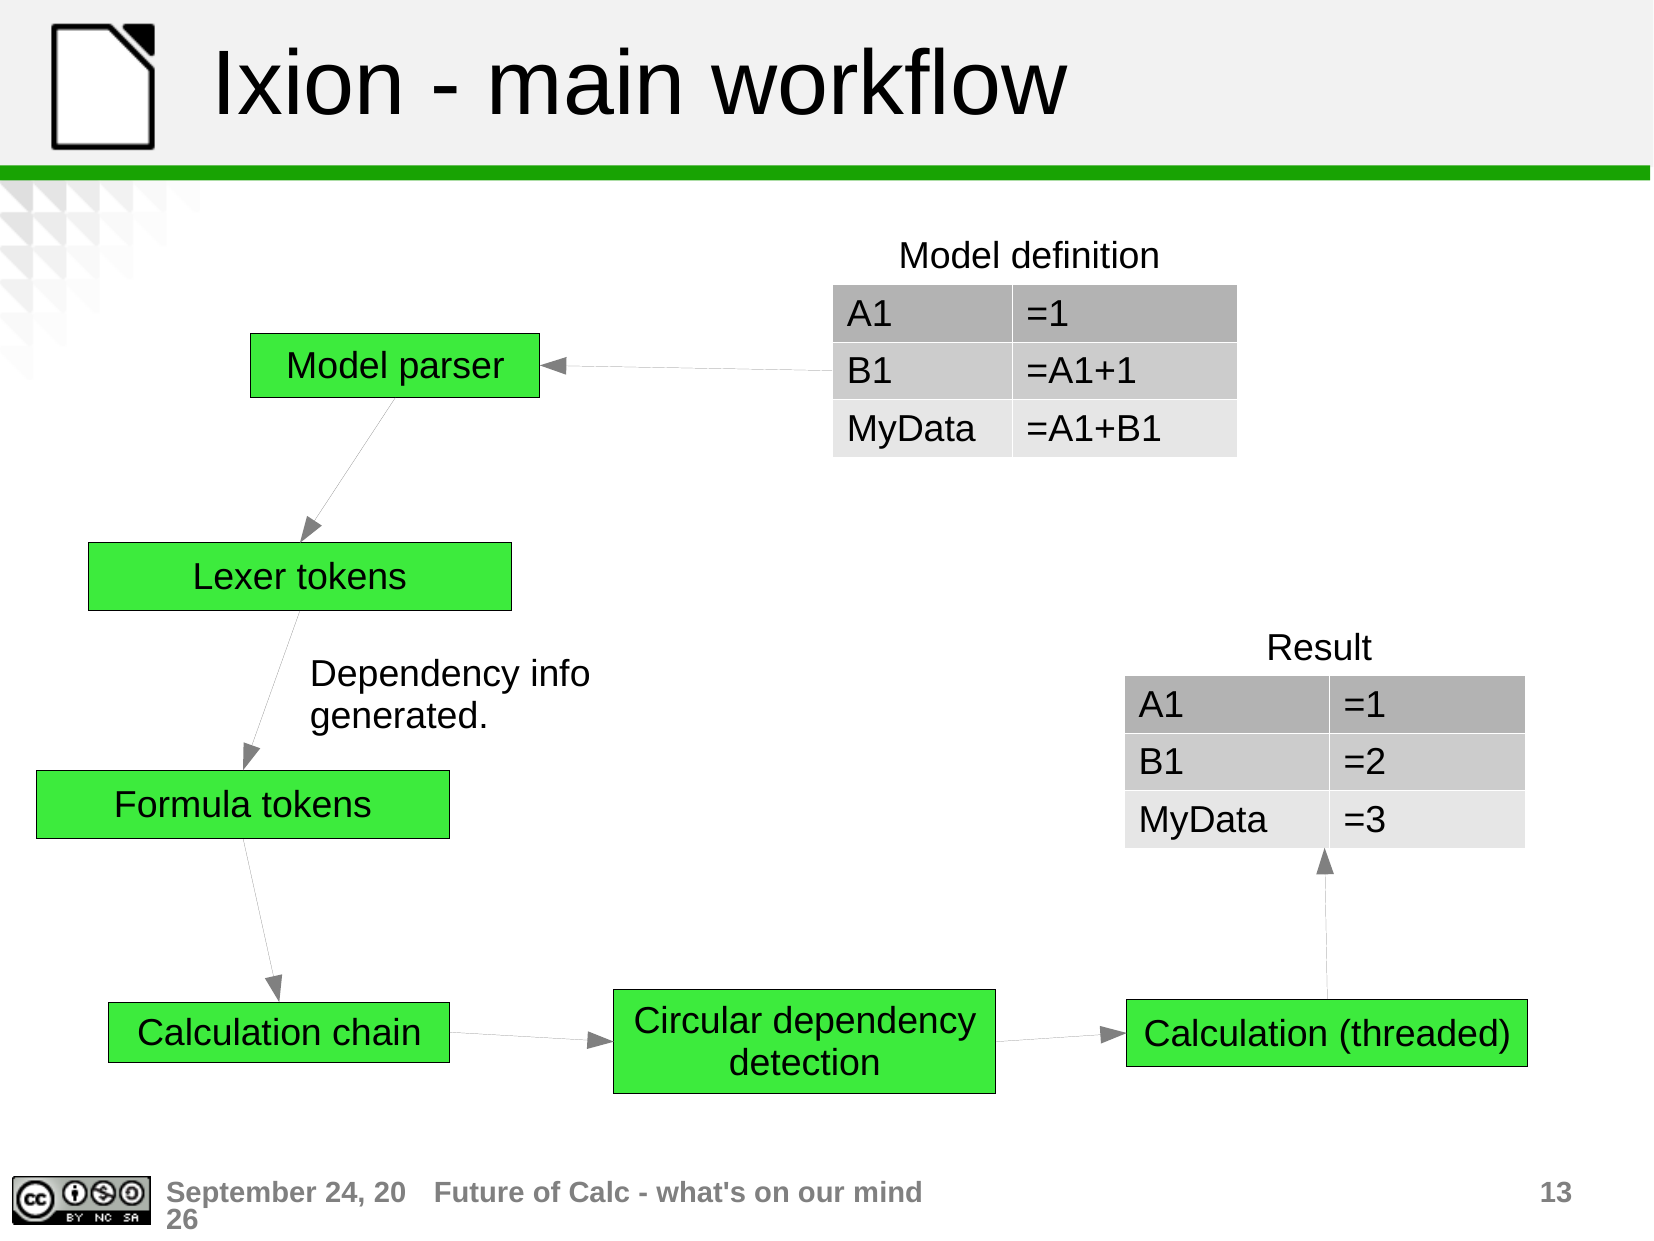

# Ixion - main workflow
Model definition
| A1 | =1 |
| --- | --- |
| B1 | =A1+1 |
| MyData | =A1+B1 |
Model parser
Lexer tokens
Dependency info generated.
Formula tokens
Result
| A1 | =1 |
| --- | --- |
| B1 | =2 |
| MyData | =3 |
Calculation chain
Circular dependency
detection
Calculation (threaded)
Future of Calc - what's on our mind
13